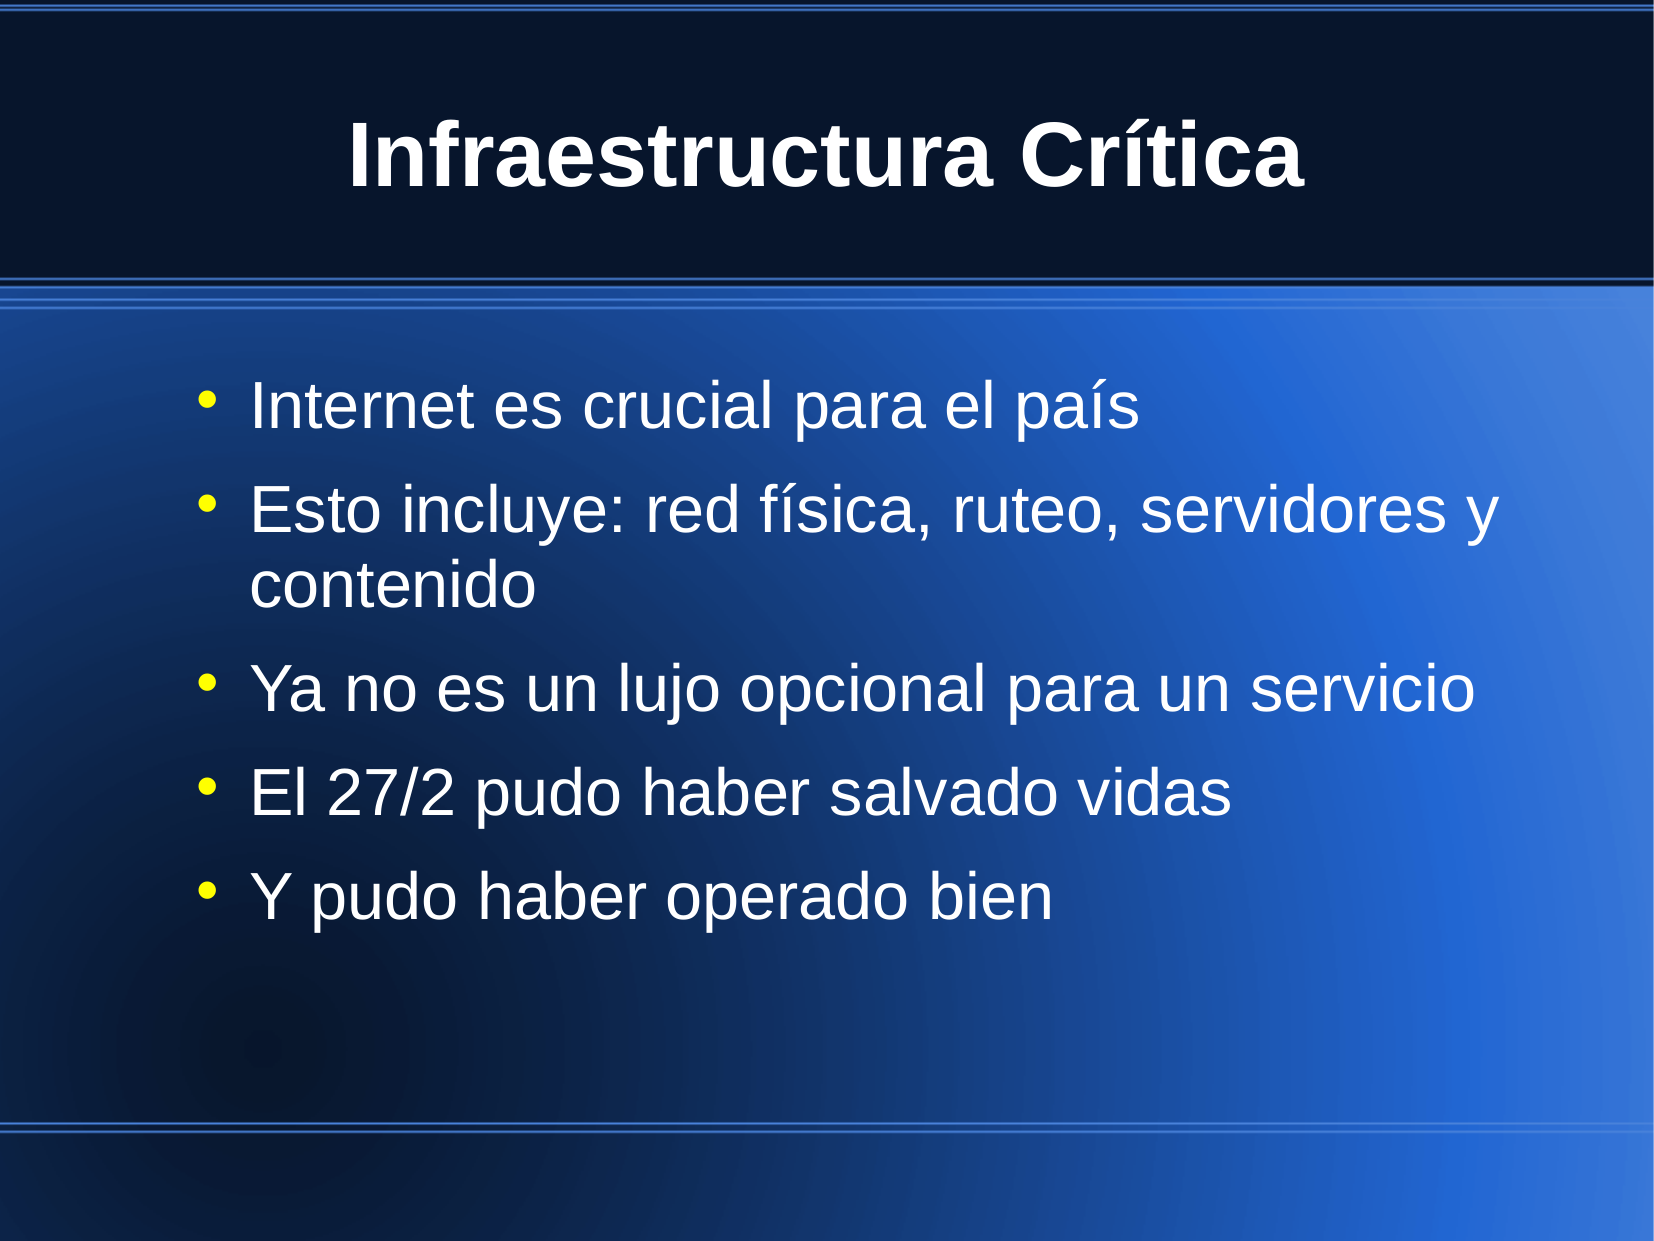

# Infraestructura Crítica
Internet es crucial para el país
Esto incluye: red física, ruteo, servidores y contenido
Ya no es un lujo opcional para un servicio
El 27/2 pudo haber salvado vidas
Y pudo haber operado bien